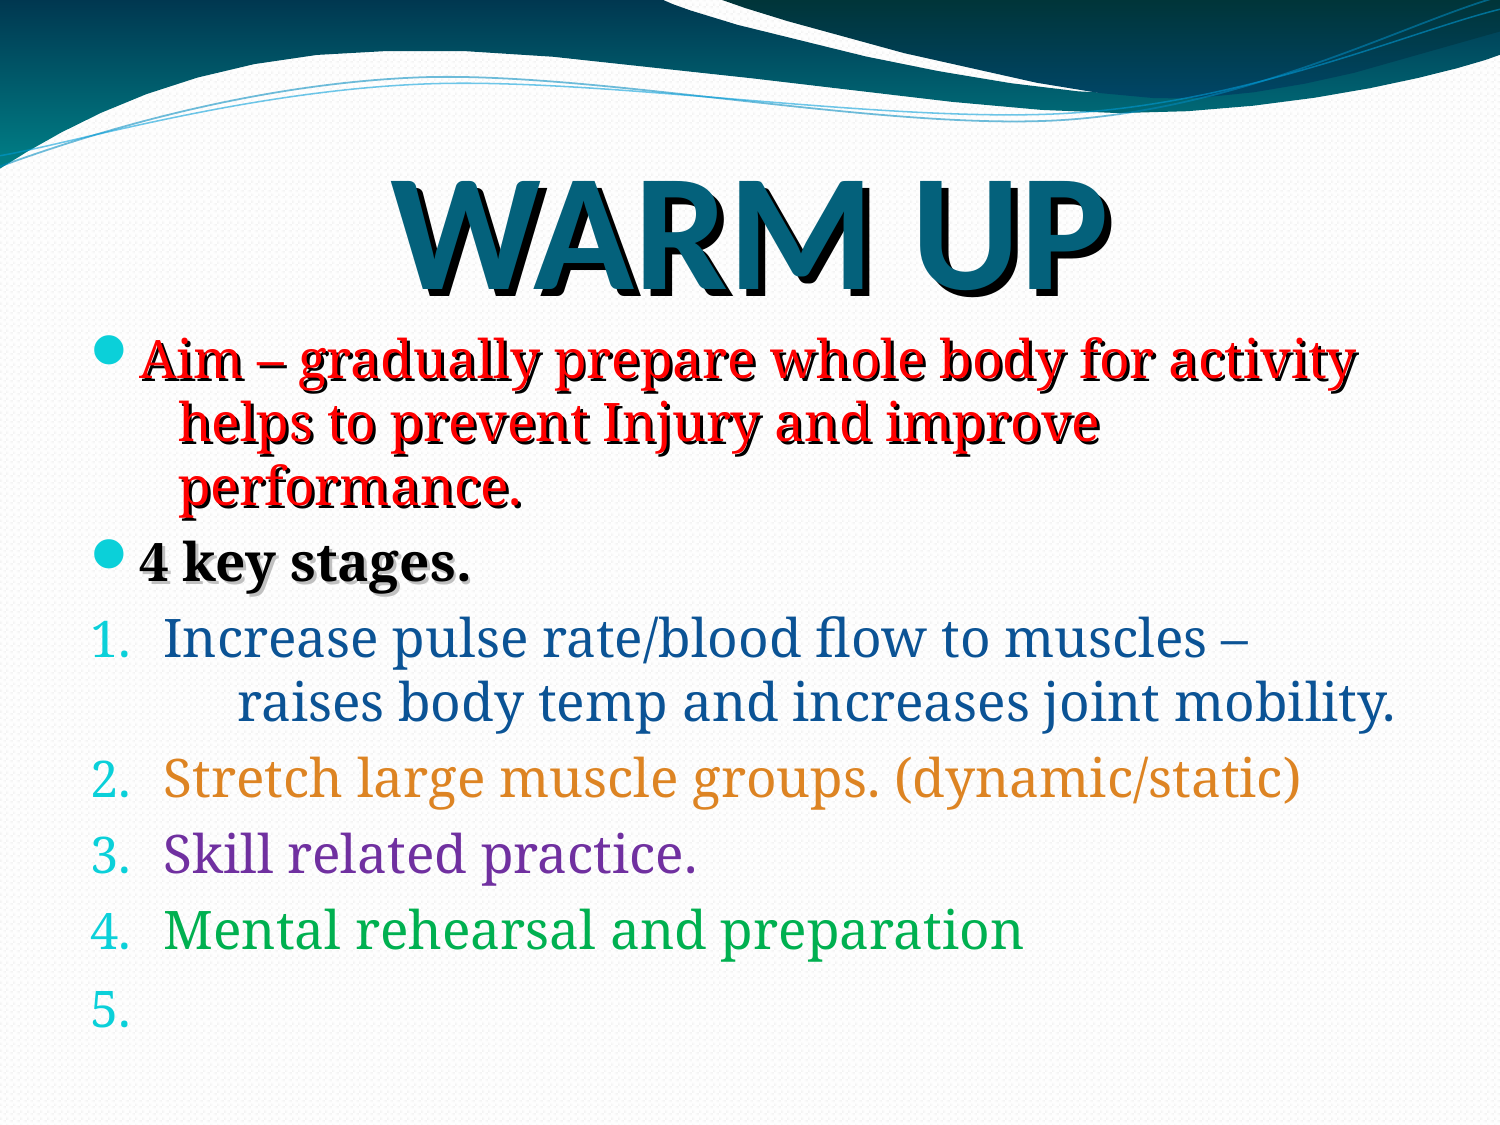

# WARM UP
Aim – gradually prepare whole body for activity helps to prevent Injury and improve performance.
4 key stages.
Increase pulse rate/blood flow to muscles – raises body temp and increases joint mobility.
Stretch large muscle groups. (dynamic/static)
Skill related practice.
Mental rehearsal and preparation